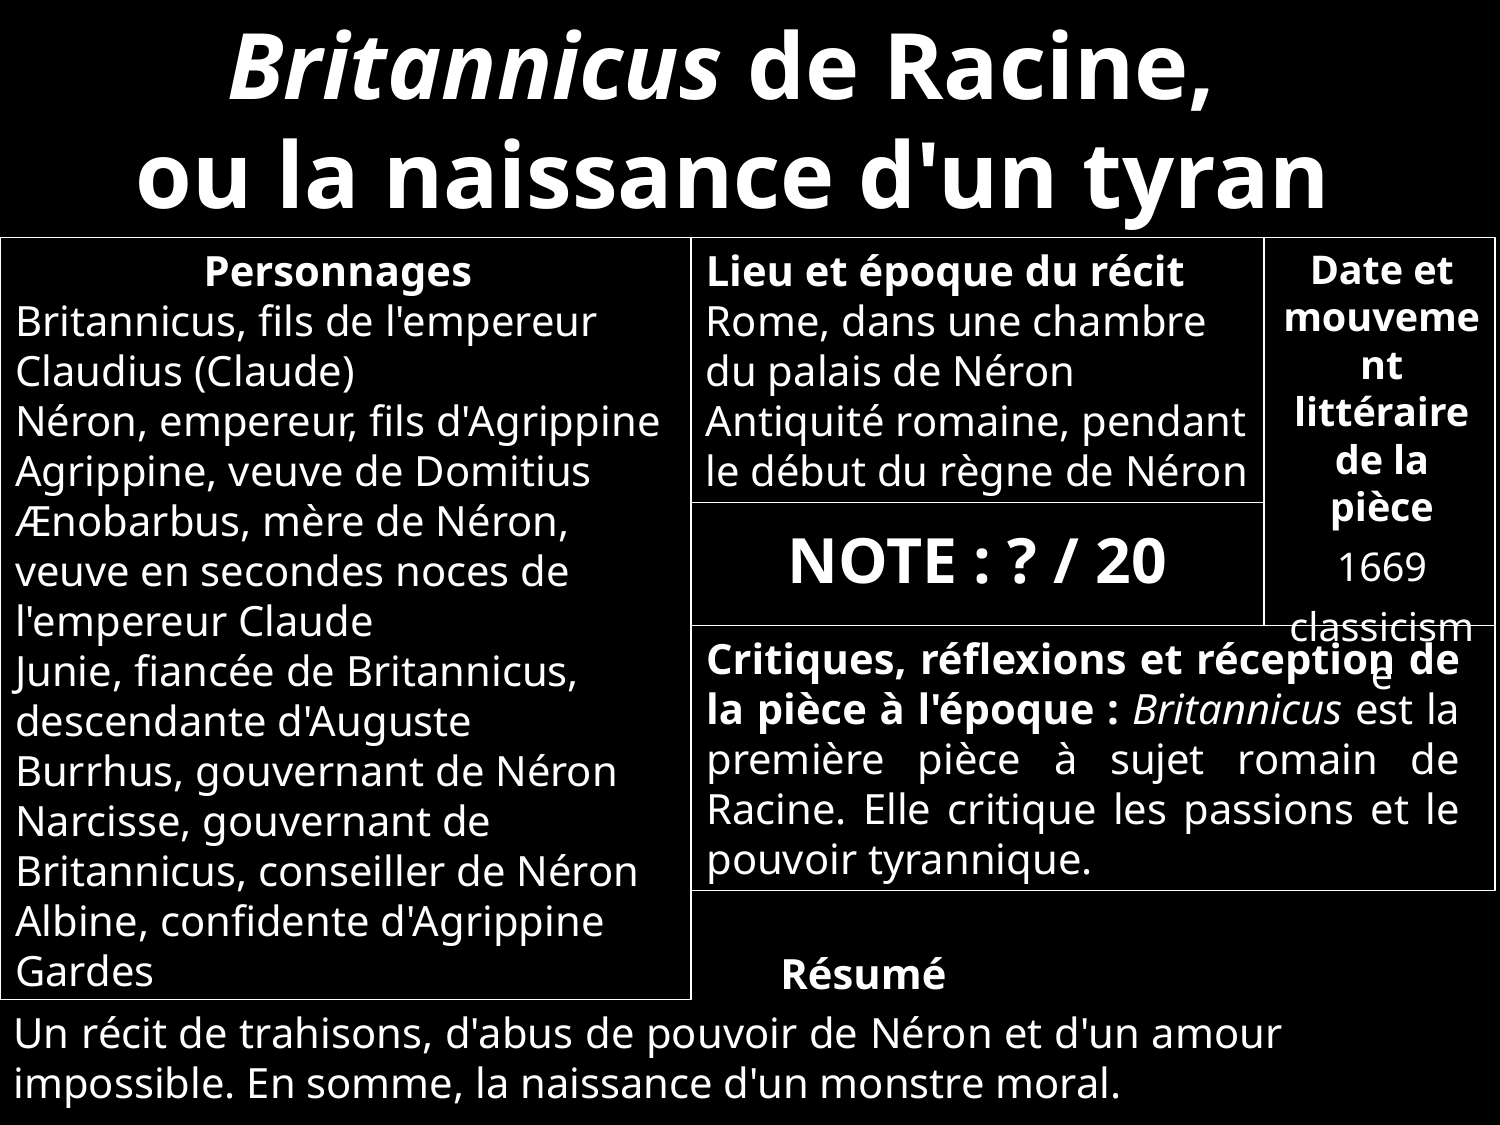

Britannicus de Racine,
ou la naissance d'un tyran
Personnages
Britannicus, fils de l'empereur Claudius (Claude)
Néron, empereur, fils d'Agrippine
Agrippine, veuve de Domitius Ænobarbus, mère de Néron, veuve en secondes noces de l'empereur Claude
Junie, fiancée de Britannicus, descendante d'Auguste
Burrhus, gouvernant de Néron
Narcisse, gouvernant de Britannicus, conseiller de Néron
Albine, confidente d'Agrippine
Gardes
Date et mouvement littéraire de la pièce
1669
classicisme
Lieu et époque du récit
Rome, dans une chambre du palais de Néron
Antiquité romaine, pendant le début du règne de Néron
NOTE : ? / 20
Critiques, réflexions et réception de la pièce à l'époque : Britannicus est la première pièce à sujet romain de Racine. Elle critique les passions et le pouvoir tyrannique.
	Résumé
Un récit de trahisons, d'abus de pouvoir de Néron et d'un amour impossible. En somme, la naissance d'un monstre moral.